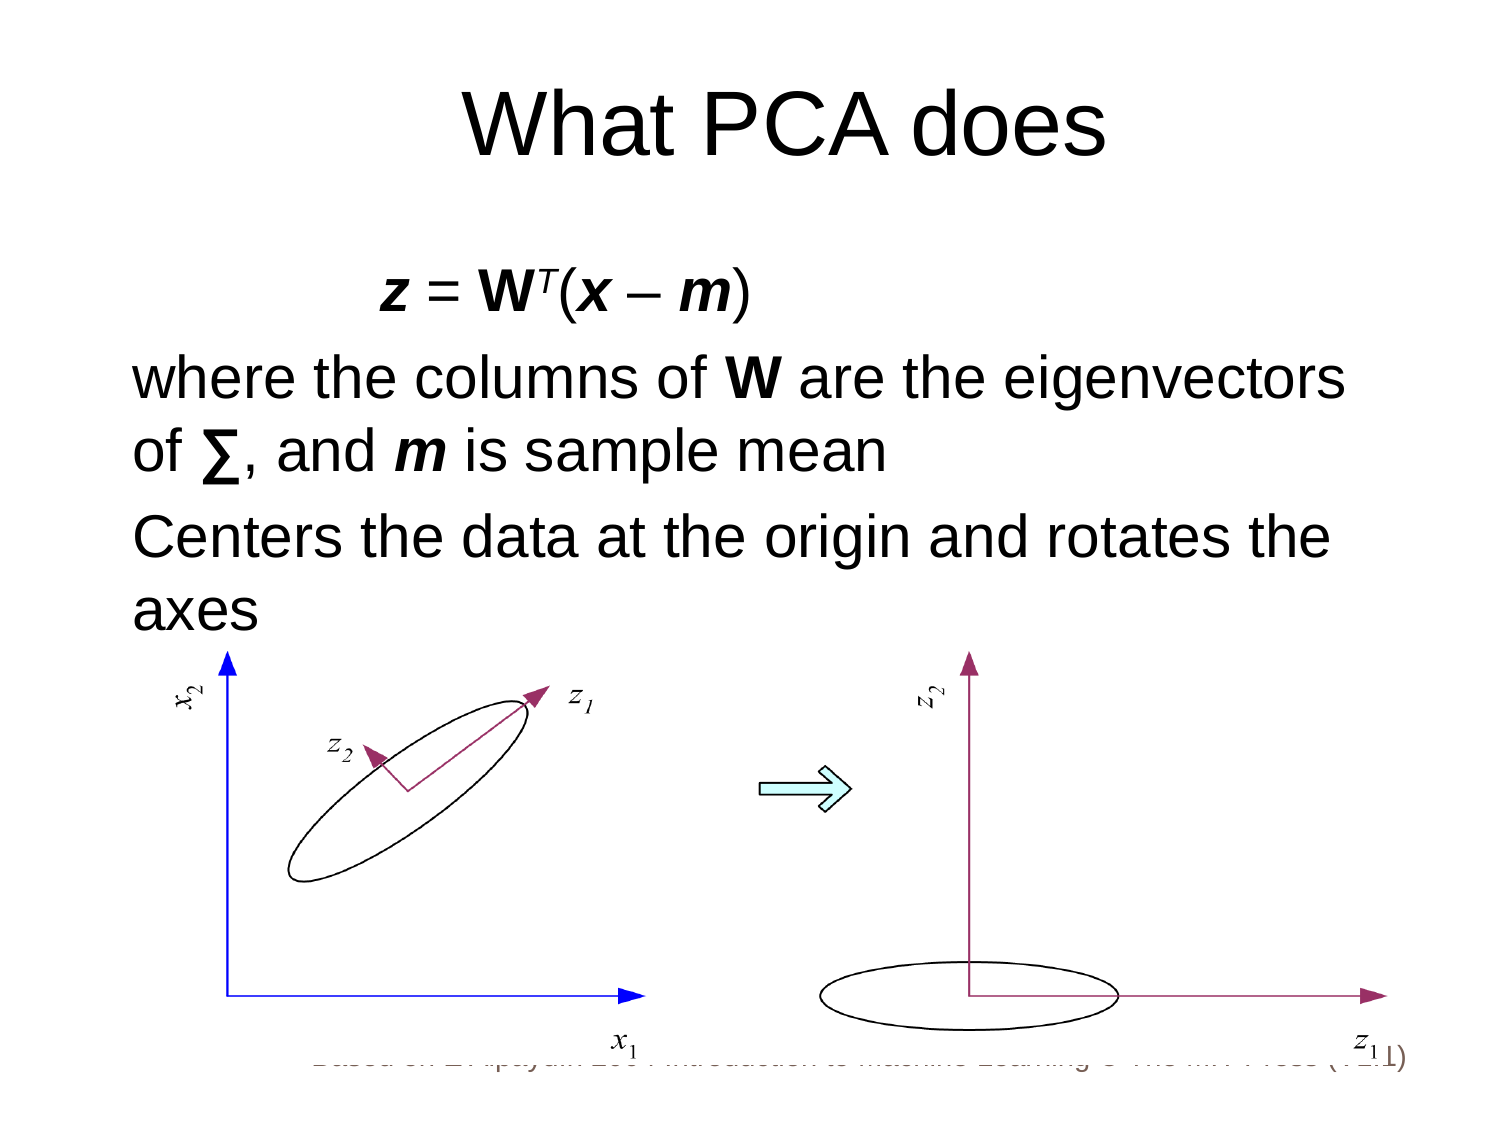

# What PCA does
			z = WT(x – m)
	where the columns of W are the eigenvectors of ∑, and m is sample mean
	Centers the data at the origin and rotates the axes
Based on E Alpaydın 2004 Introduction to Machine Learning © The MIT Press (V1.1)